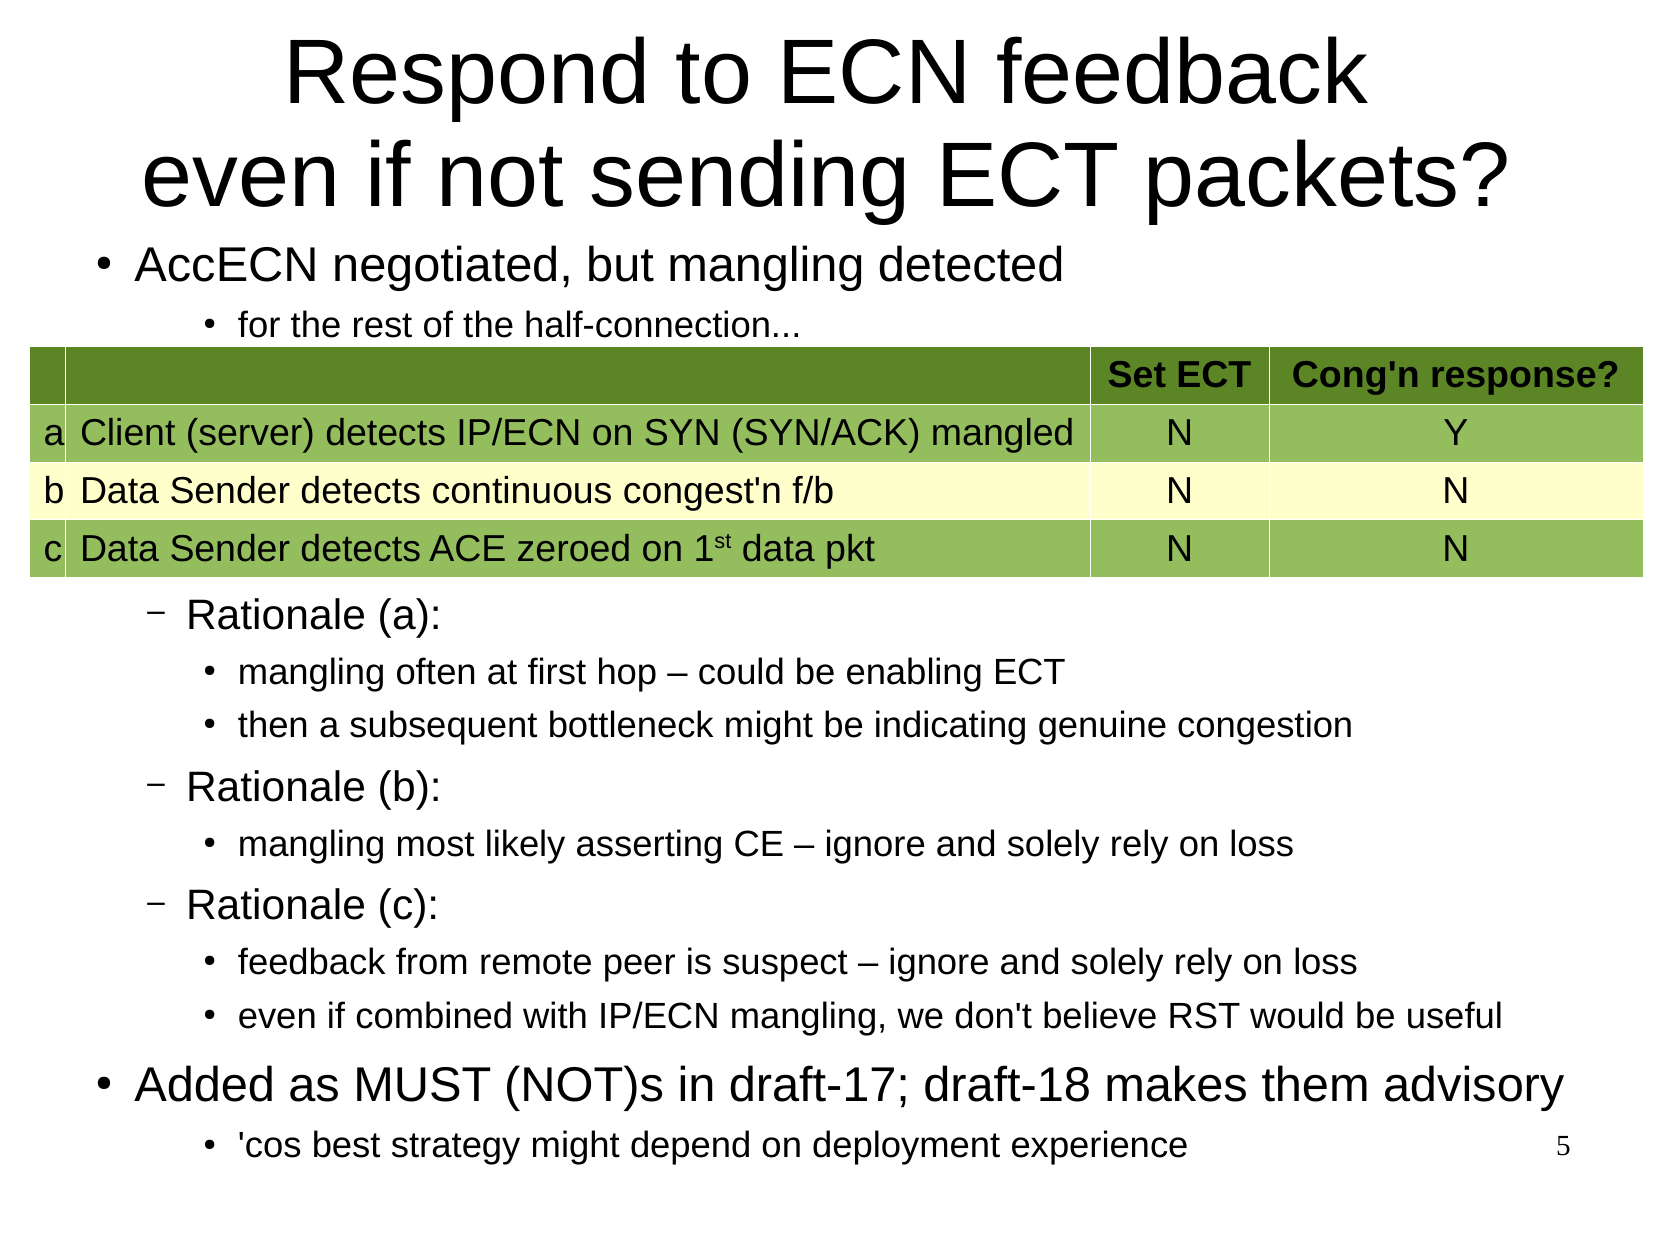

# Respond to ECN feedback even if not sending ECT packets?
AccECN negotiated, but mangling detected
for the rest of the half-connection...
Rationale (a):
mangling often at first hop – could be enabling ECT
then a subsequent bottleneck might be indicating genuine congestion
Rationale (b):
mangling most likely asserting CE – ignore and solely rely on loss
Rationale (c):
feedback from remote peer is suspect – ignore and solely rely on loss
even if combined with IP/ECN mangling, we don't believe RST would be useful
Added as MUST (NOT)s in draft-17; draft-18 makes them advisory
'cos best strategy might depend on deployment experience
| | | Set ECT | Cong'n response? |
| --- | --- | --- | --- |
| a | Client (server) detects IP/ECN on SYN (SYN/ACK) mangled | N | Y |
| b | Data Sender detects continuous congest'n f/b | N | N |
| c | Data Sender detects ACE zeroed on 1st data pkt | N | N |
5